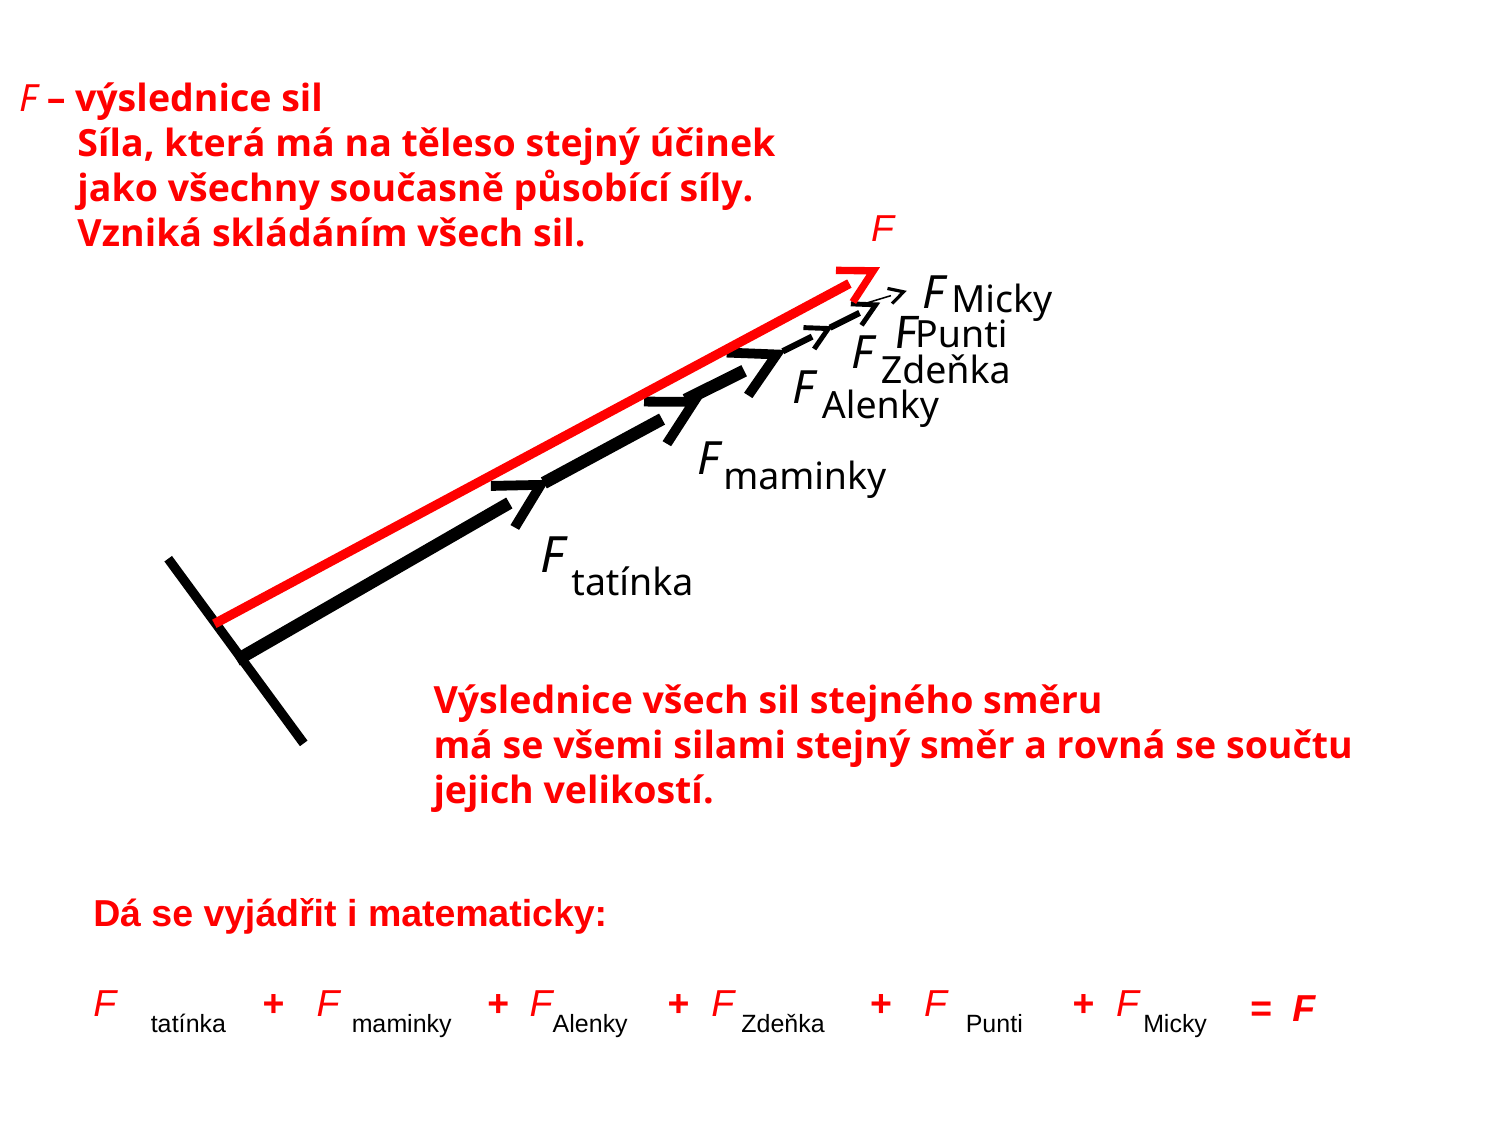

F – výslednice sil
 Síla, která má na těleso stejný účinek
 jako všechny současně působící síly.
 Vzniká skládáním všech sil.
F
F
Micky
F
Punti
F
Zdeňka
F
Alenky
F
maminky
F
tatínka
Výslednice všech sil stejného směru
má se všemi silami stejný směr a rovná se součtu
jejich velikostí.
Dá se vyjádřit i matematicky:
F + F + F + F + F + F
= F
tatínka
maminky
Alenky
Zdeňka
Punti
Micky